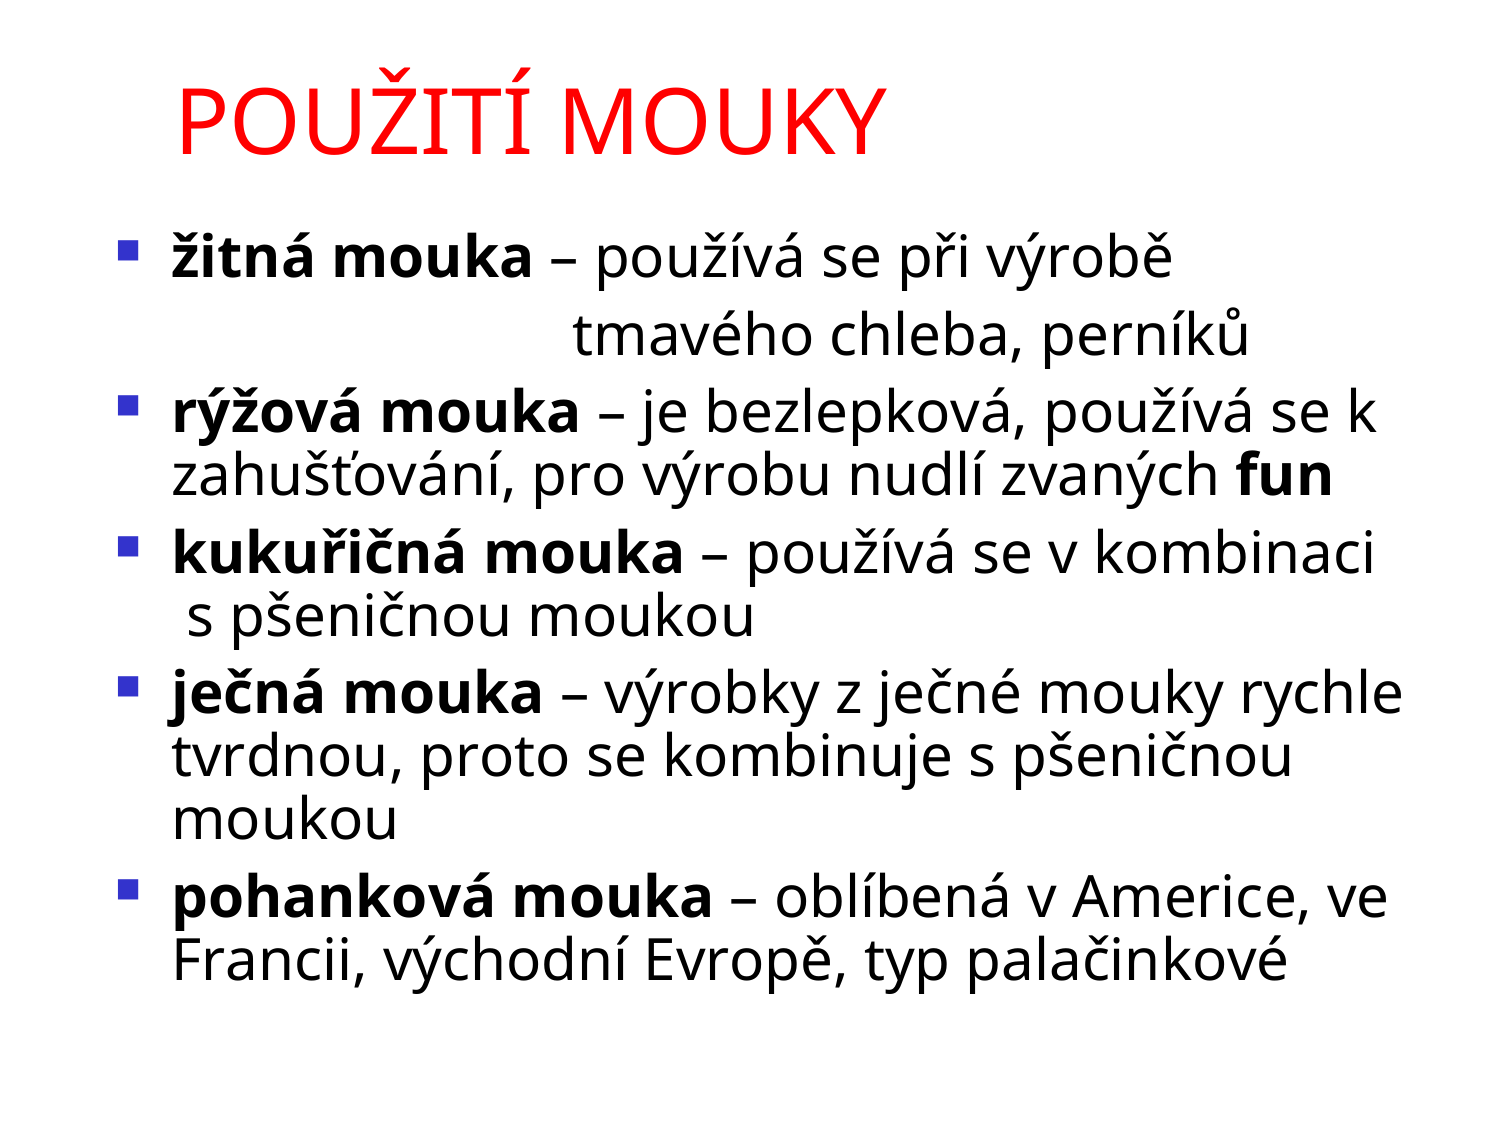

# POUŽITÍ MOUKY
žitná mouka – používá se při výrobě
 tmavého chleba, perníků
rýžová mouka – je bezlepková, používá se k zahušťování, pro výrobu nudlí zvaných fun
kukuřičná mouka – používá se v kombinaci
 s pšeničnou moukou
ječná mouka – výrobky z ječné mouky rychle tvrdnou, proto se kombinuje s pšeničnou moukou
pohanková mouka – oblíbená v Americe, ve Francii, východní Evropě, typ palačinkové